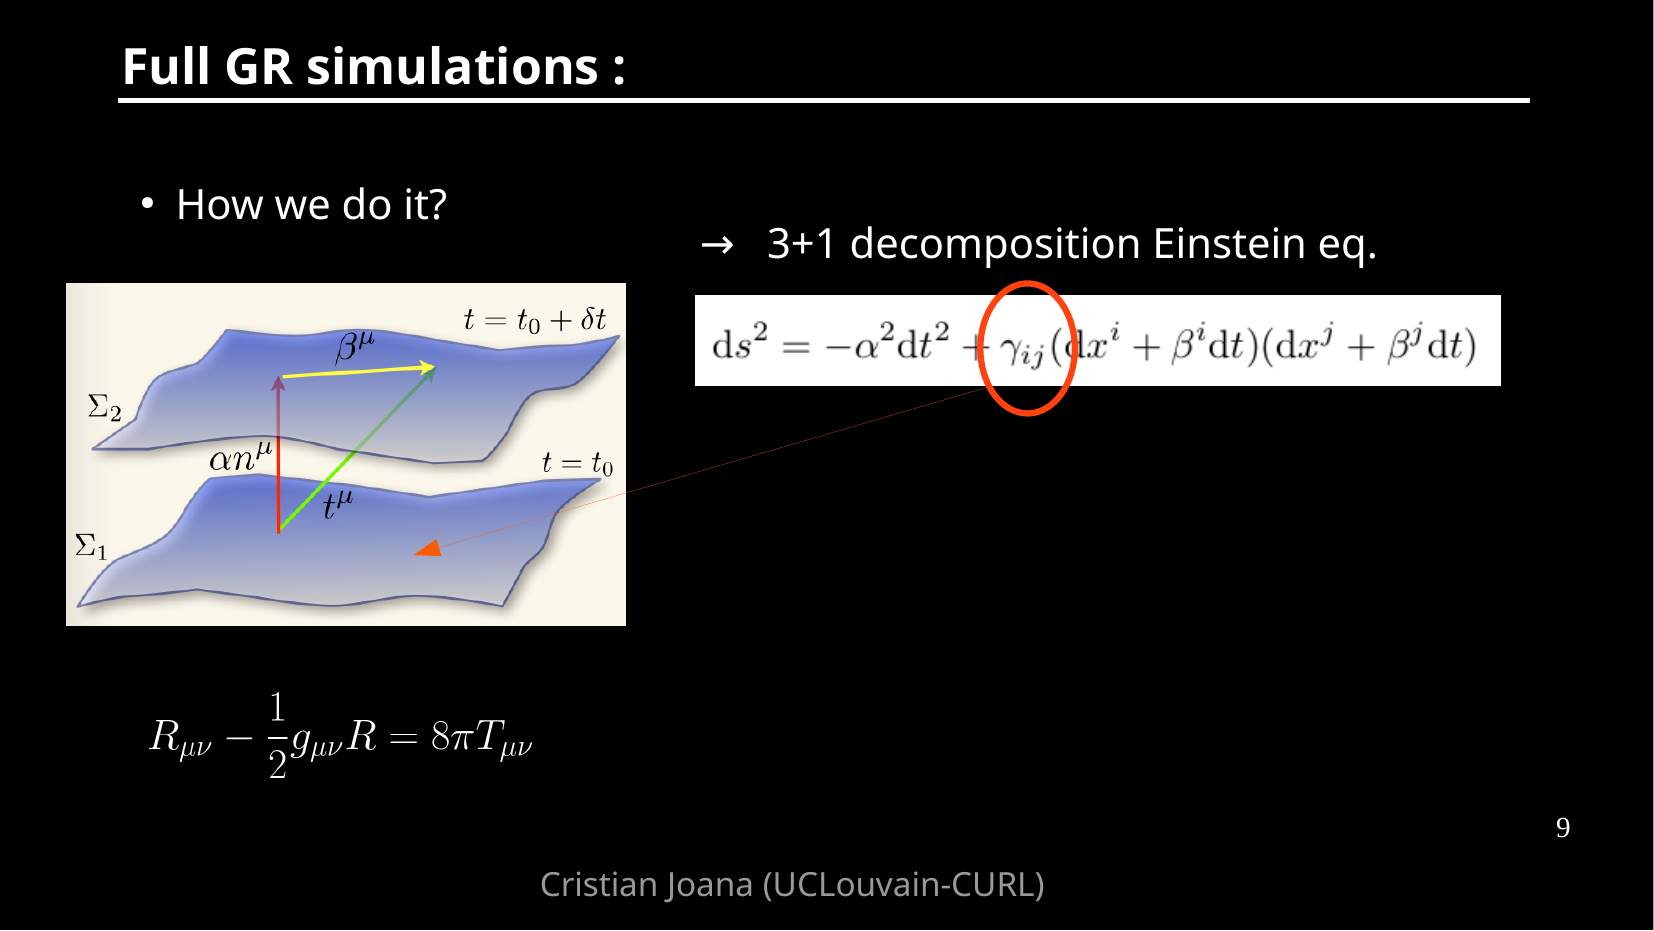

Full GR simulations :
How we do it?
→ 3+1 decomposition Einstein eq.
9
Cristian Joana (UCLouvain-CURL)